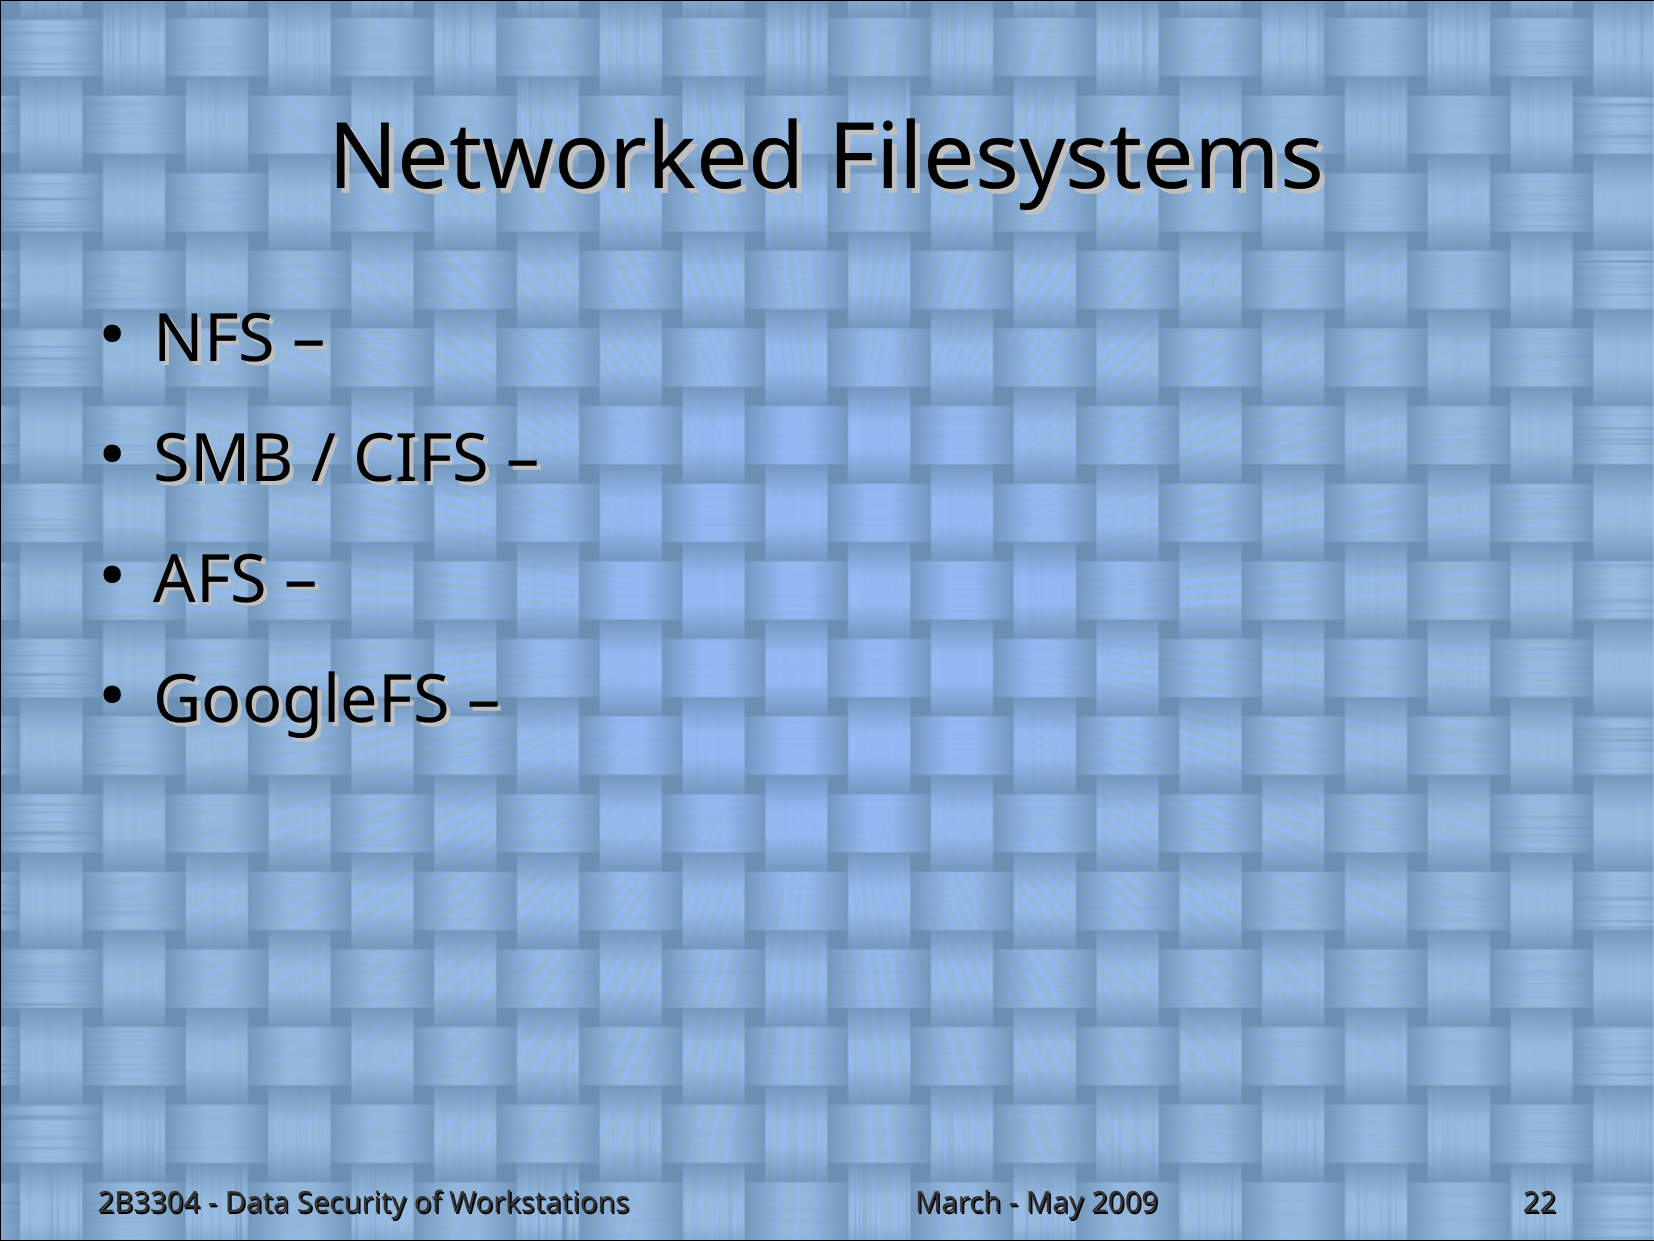

# Networked Filesystems
NFS –
SMB / CIFS –
AFS –
GoogleFS –